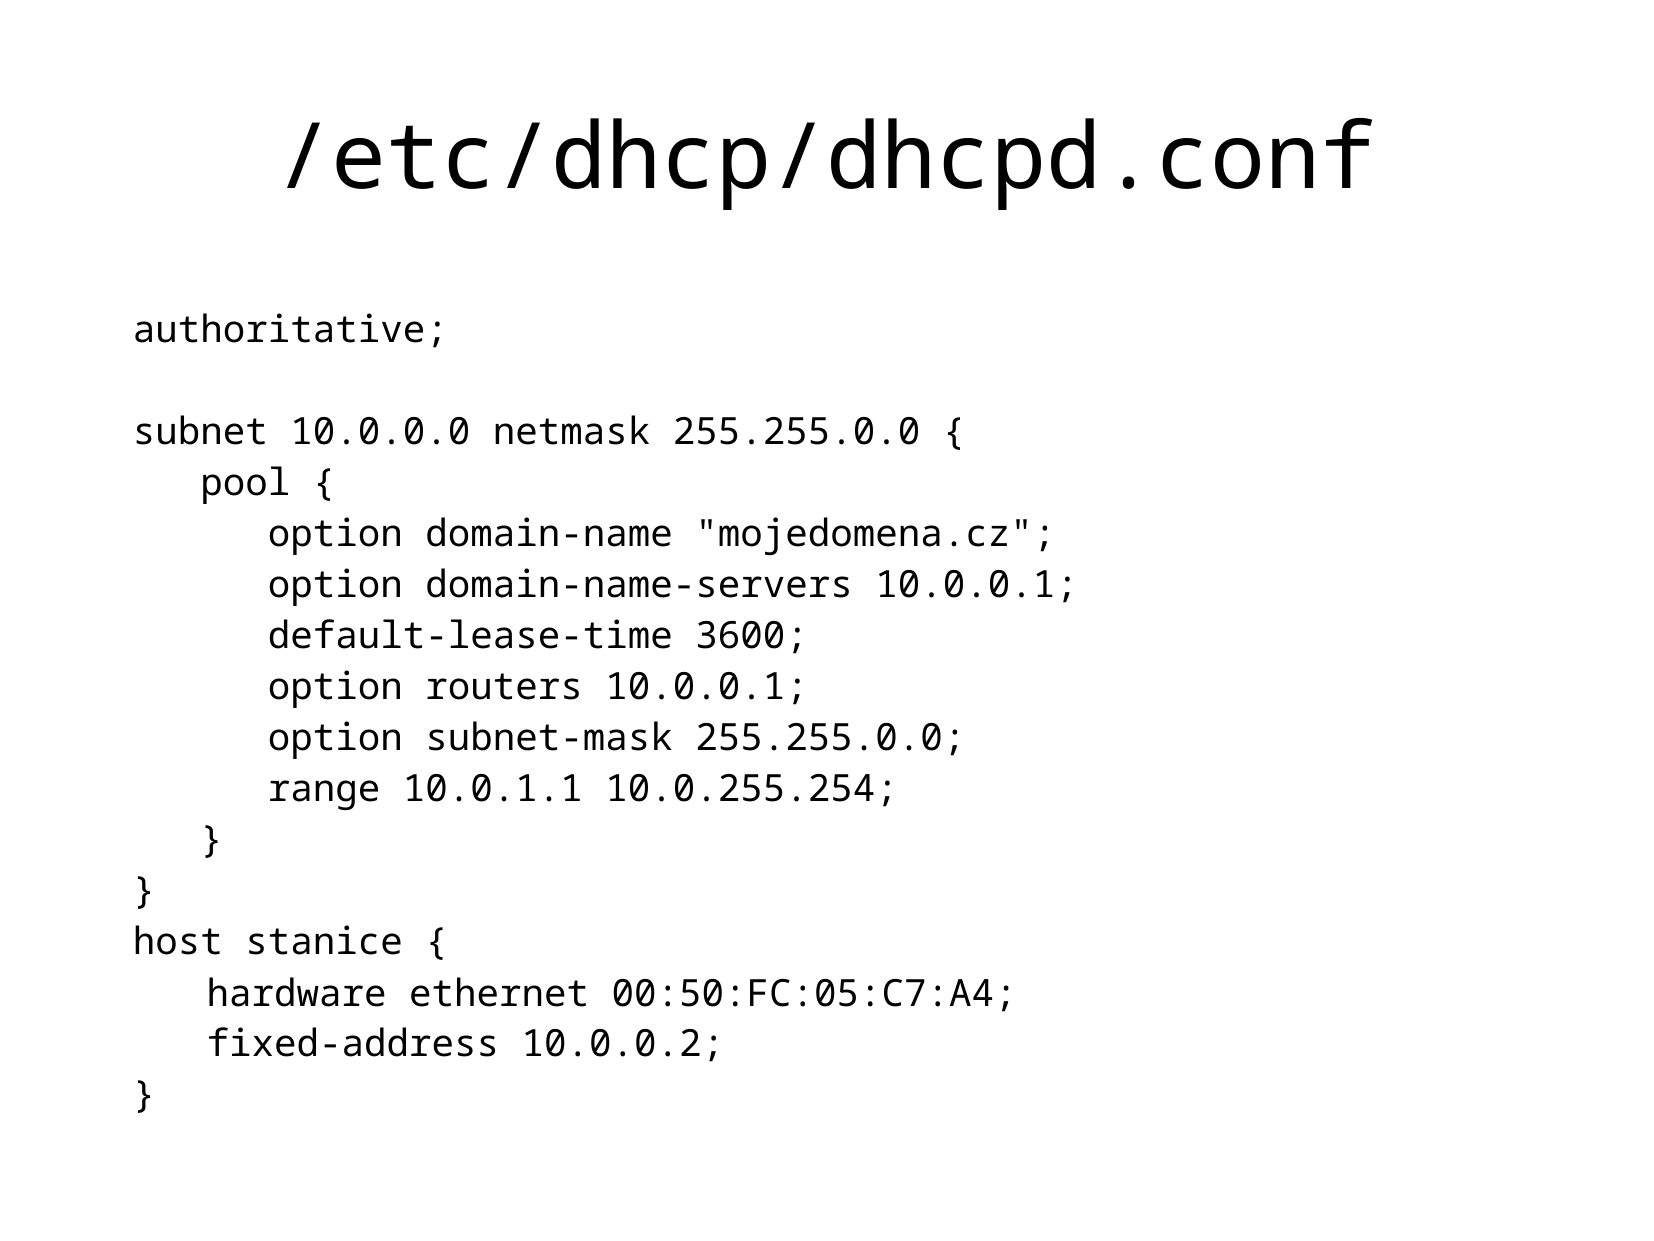

# /etc/dhcp/dhcpd.conf
authoritative;
subnet 10.0.0.0 netmask 255.255.0.0 {
 pool {
 option domain-name "mojedomena.cz";
 option domain-name-servers 10.0.0.1;
 default-lease-time 3600;
 option routers 10.0.0.1;
 option subnet-mask 255.255.0.0;
 range 10.0.1.1 10.0.255.254;
 }
}
host stanice {
	hardware ethernet 00:50:FC:05:C7:A4;
	fixed-address 10.0.0.2;
}